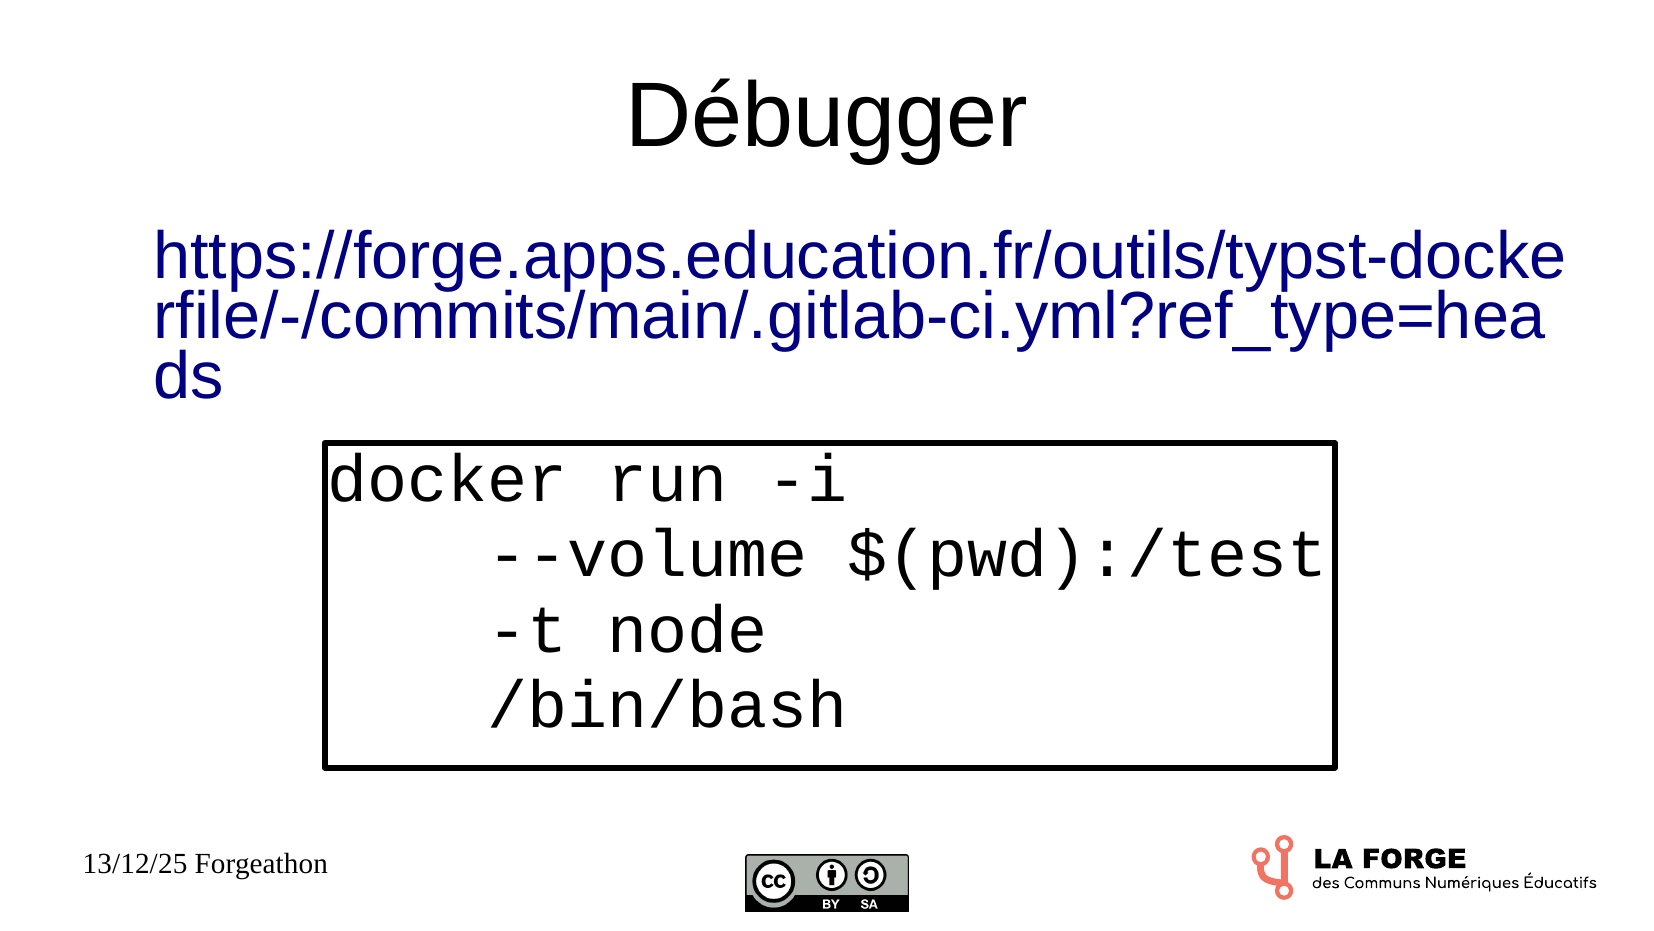

# Débugger
https://forge.apps.education.fr/outils/typst-dockerfile/-/commits/main/.gitlab-ci.yml?ref_type=heads
docker run -i
 --volume $(pwd):/test
 -t node
 /bin/bash